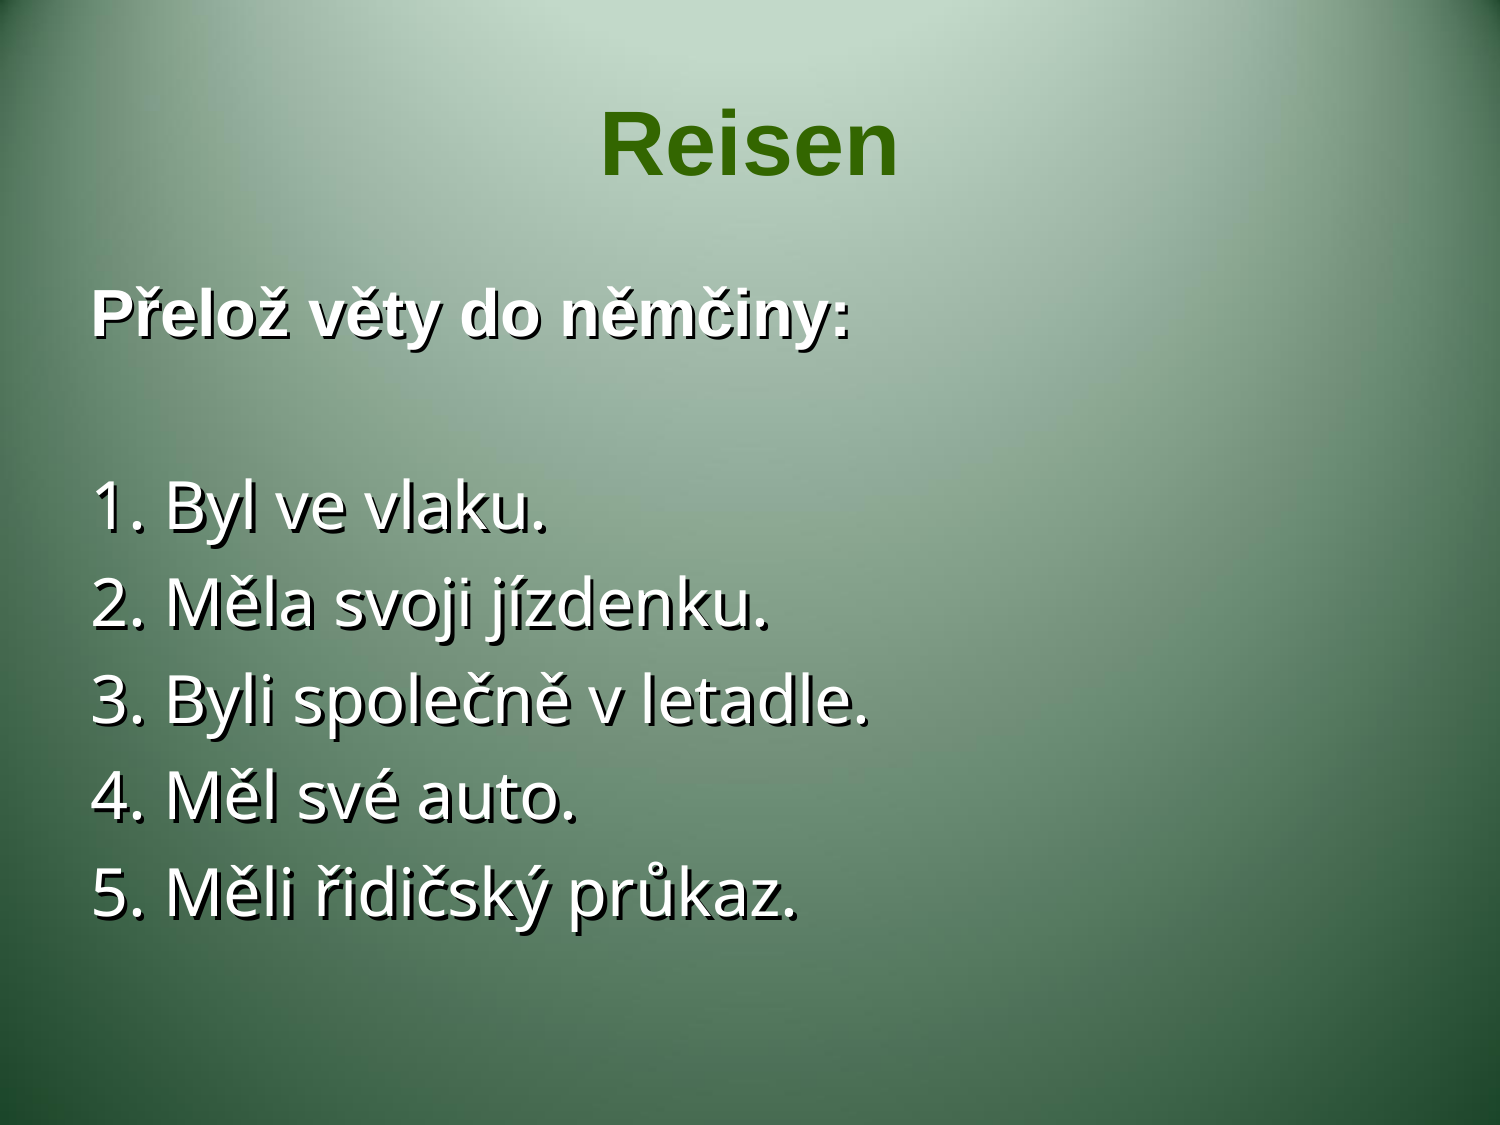

# Reisen
Přelož věty do němčiny:
1. Byl ve vlaku.
2. Měla svoji jízdenku.
3. Byli společně v letadle.
4. Měl své auto.
5. Měli řidičský průkaz.